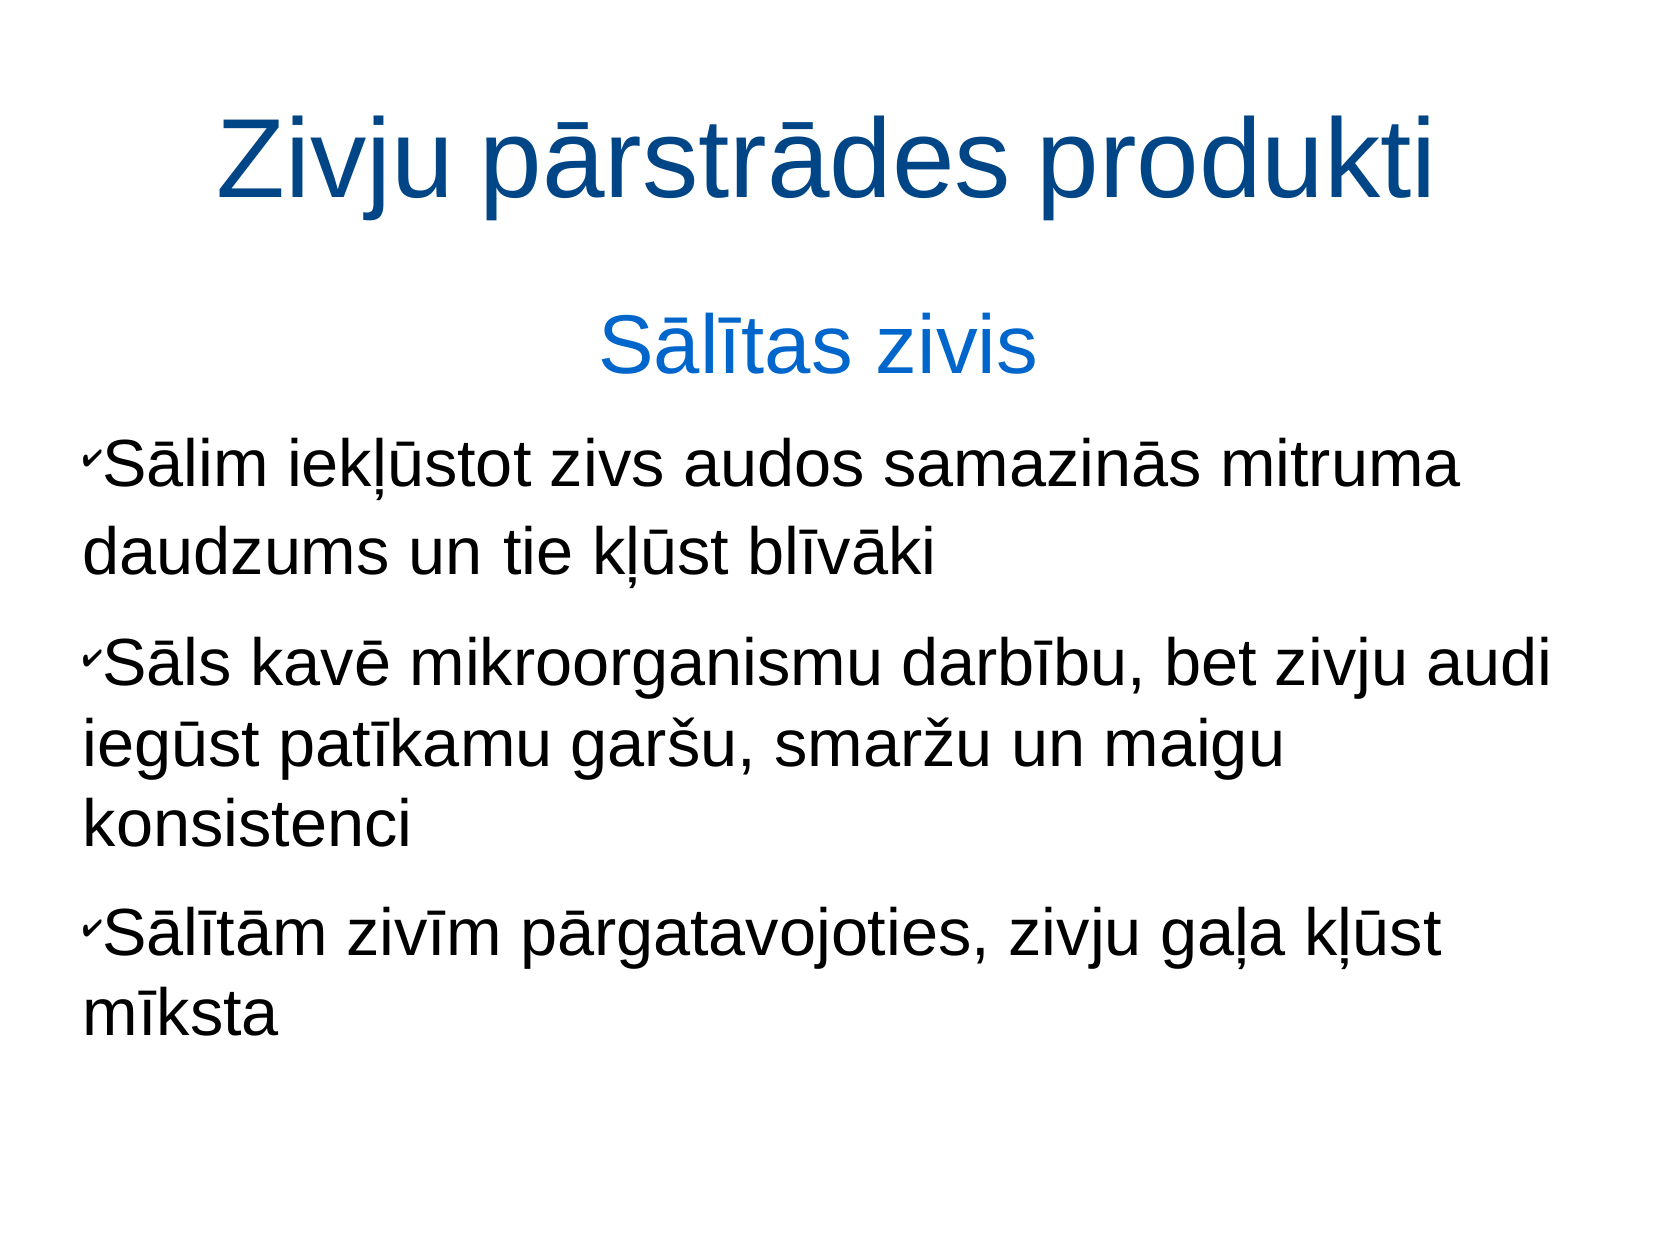

# Zivju pārstrādes produkti
Sālītas zivis
Sālim iekļūstot zivs audos samazinās mitruma daudzums un tie kļūst blīvāki
Sāls kavē mikroorganismu darbību, bet zivju audi iegūst patīkamu garšu, smaržu un maigu konsistenci
Sālītām zivīm pārgatavojoties, zivju gaļa kļūst mīksta